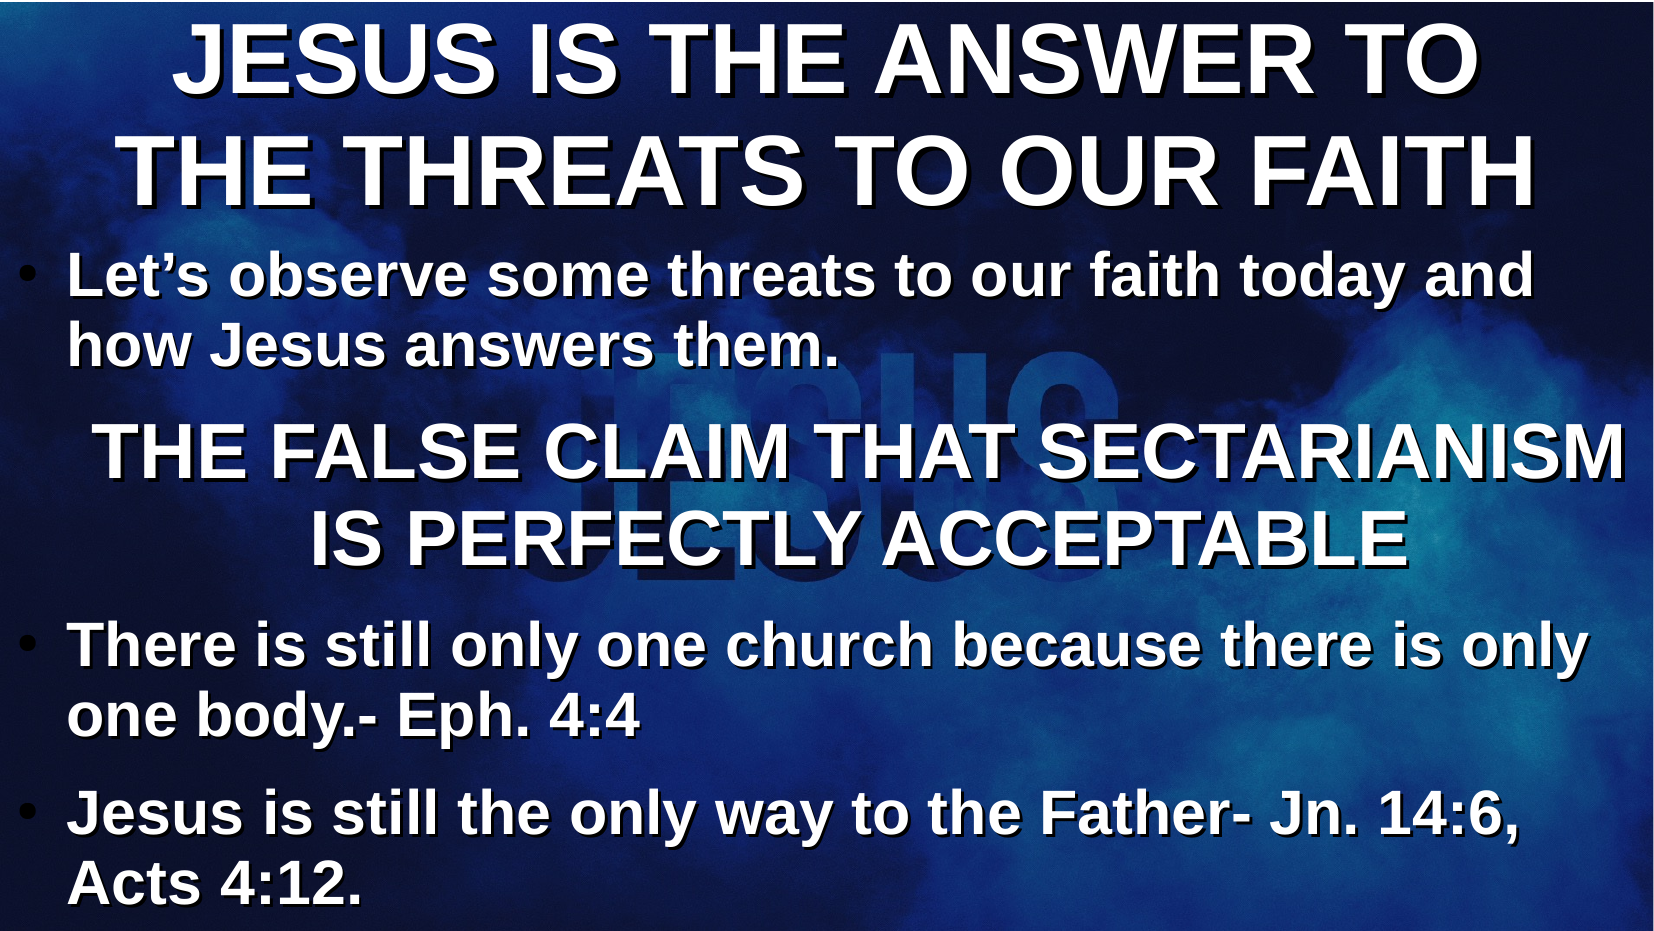

# JESUS IS THE ANSWER TO THE THREATS TO OUR FAITH
Let’s observe some threats to our faith today and how Jesus answers them.
THE FALSE CLAIM THAT SECTARIANISM IS PERFECTLY ACCEPTABLE
There is still only one church because there is only one body.- Eph. 4:4
Jesus is still the only way to the Father- Jn. 14:6, Acts 4:12.